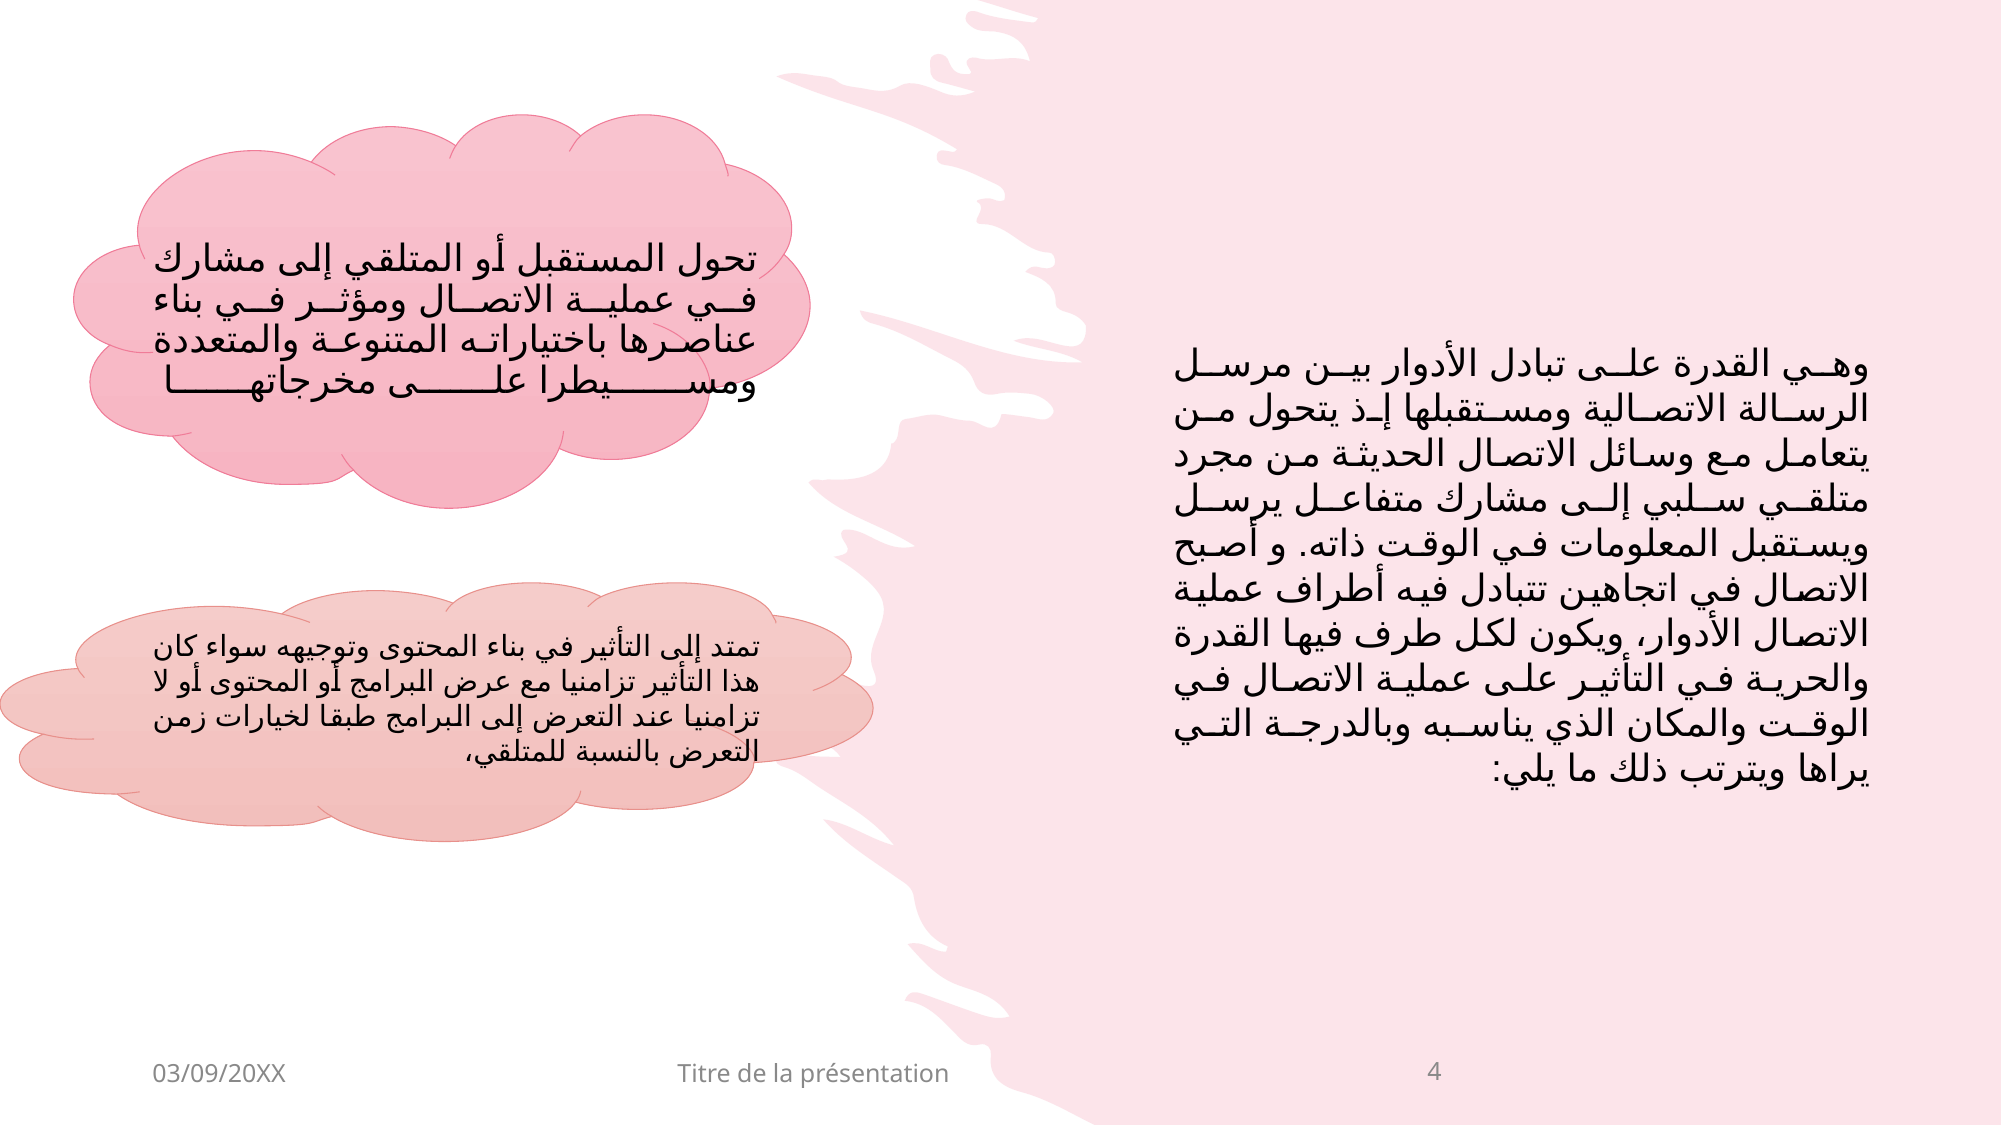

# تحول المستقبل أو المتلقي إلى مشارك في عملية الاتصال ومؤثر في بناء عناصرها باختياراته المتنوعة والمتعددة ومسيطرا على مخرجاتها
وهي القدرة على تبادل الأدوار بين مرسل الرسالة الاتصالية ومستقبلها إذ يتحول من يتعامل مع وسائل الاتصال الحديثة من مجرد متلقي سلبي إلى مشارك متفاعل يرسل ويستقبل المعلومات في الوقت ذاته. و أصبح الاتصال في اتجاهين تتبادل فيه أطراف عملية الاتصال الأدوار، ويكون لكل طرف فيها القدرة والحرية في التأثير على عملية الاتصال في الوقت والمكان الذي يناسبه وبالدرجة التي يراها ويترتب ذلك ما يلي:
تمتد إلى التأثير في بناء المحتوى وتوجيهه سواء كان هذا التأثير تزامنيا مع عرض البرامج أو المحتوى أو لا تزامنيا عند التعرض إلى البرامج طبقا لخيارات زمن التعرض بالنسبة للمتلقي،
03/09/20XX
Titre de la présentation